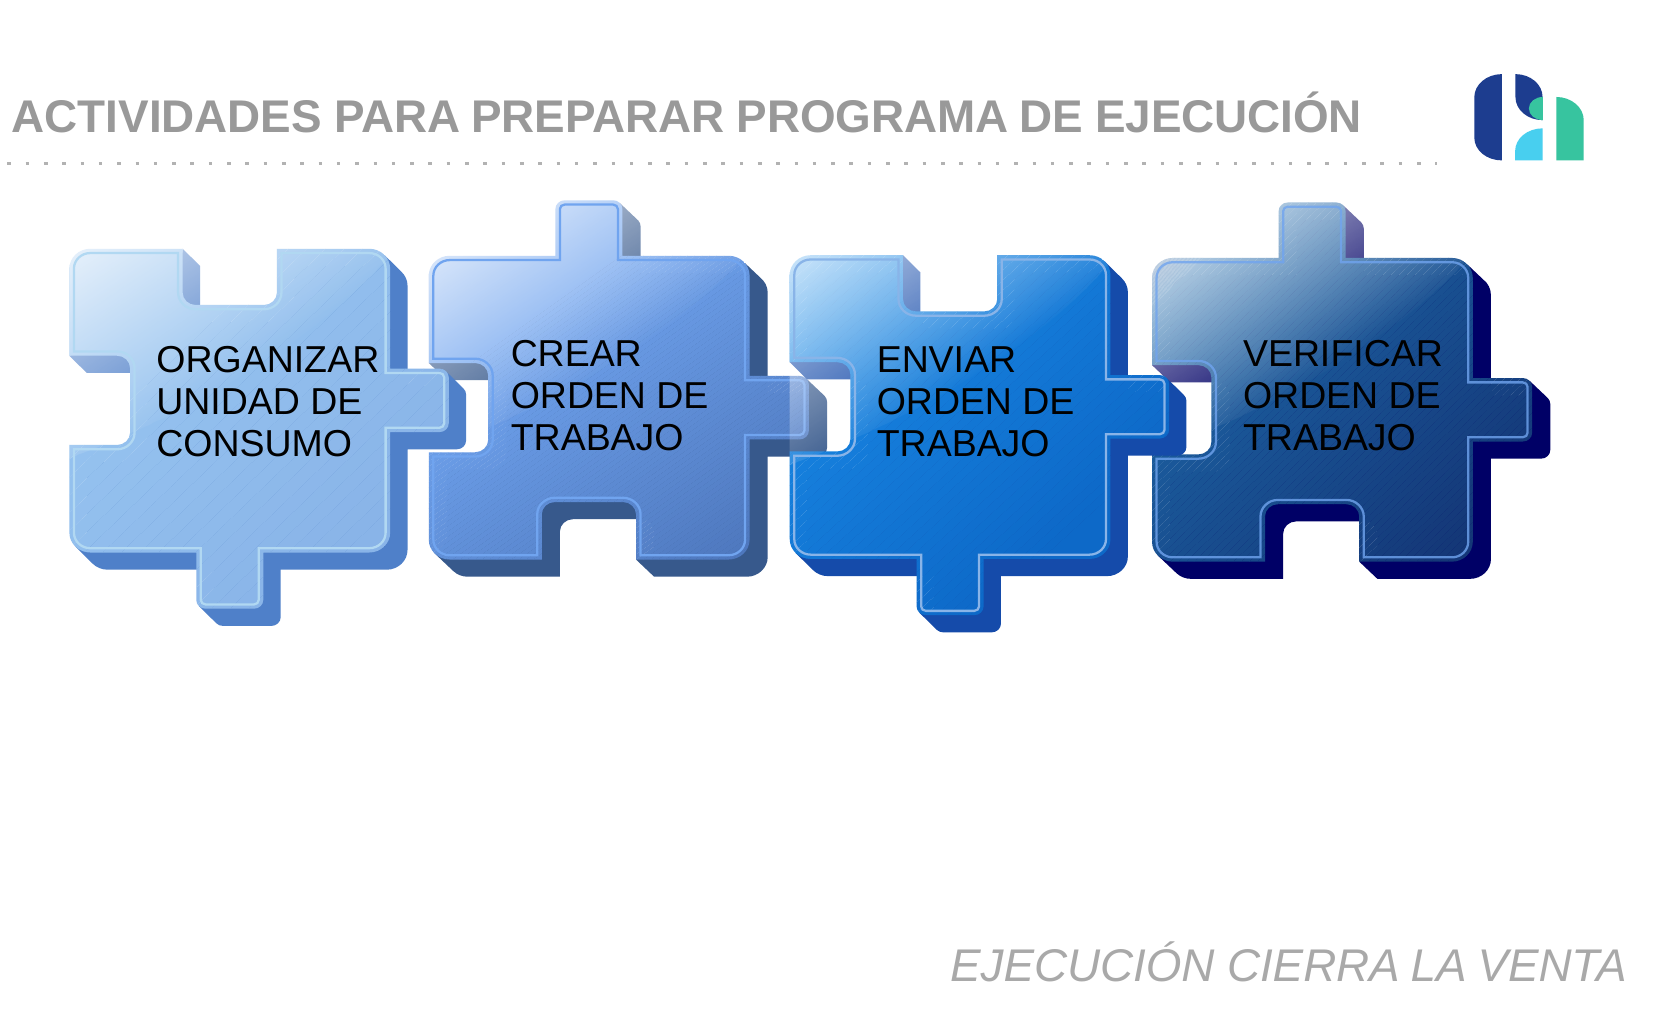

ACTIVIDADES PARA PREPARAR PROGRAMA DE EJECUCIÓN
CREAR ORDEN DE TRABAJO
VERIFICAR ORDEN DE TRABAJO
ORGANIZAR
UNIDAD DE
CONSUMO
ENVIAR ORDEN DE TRABAJO
EJECUCIÓN CIERRA LA VENTA